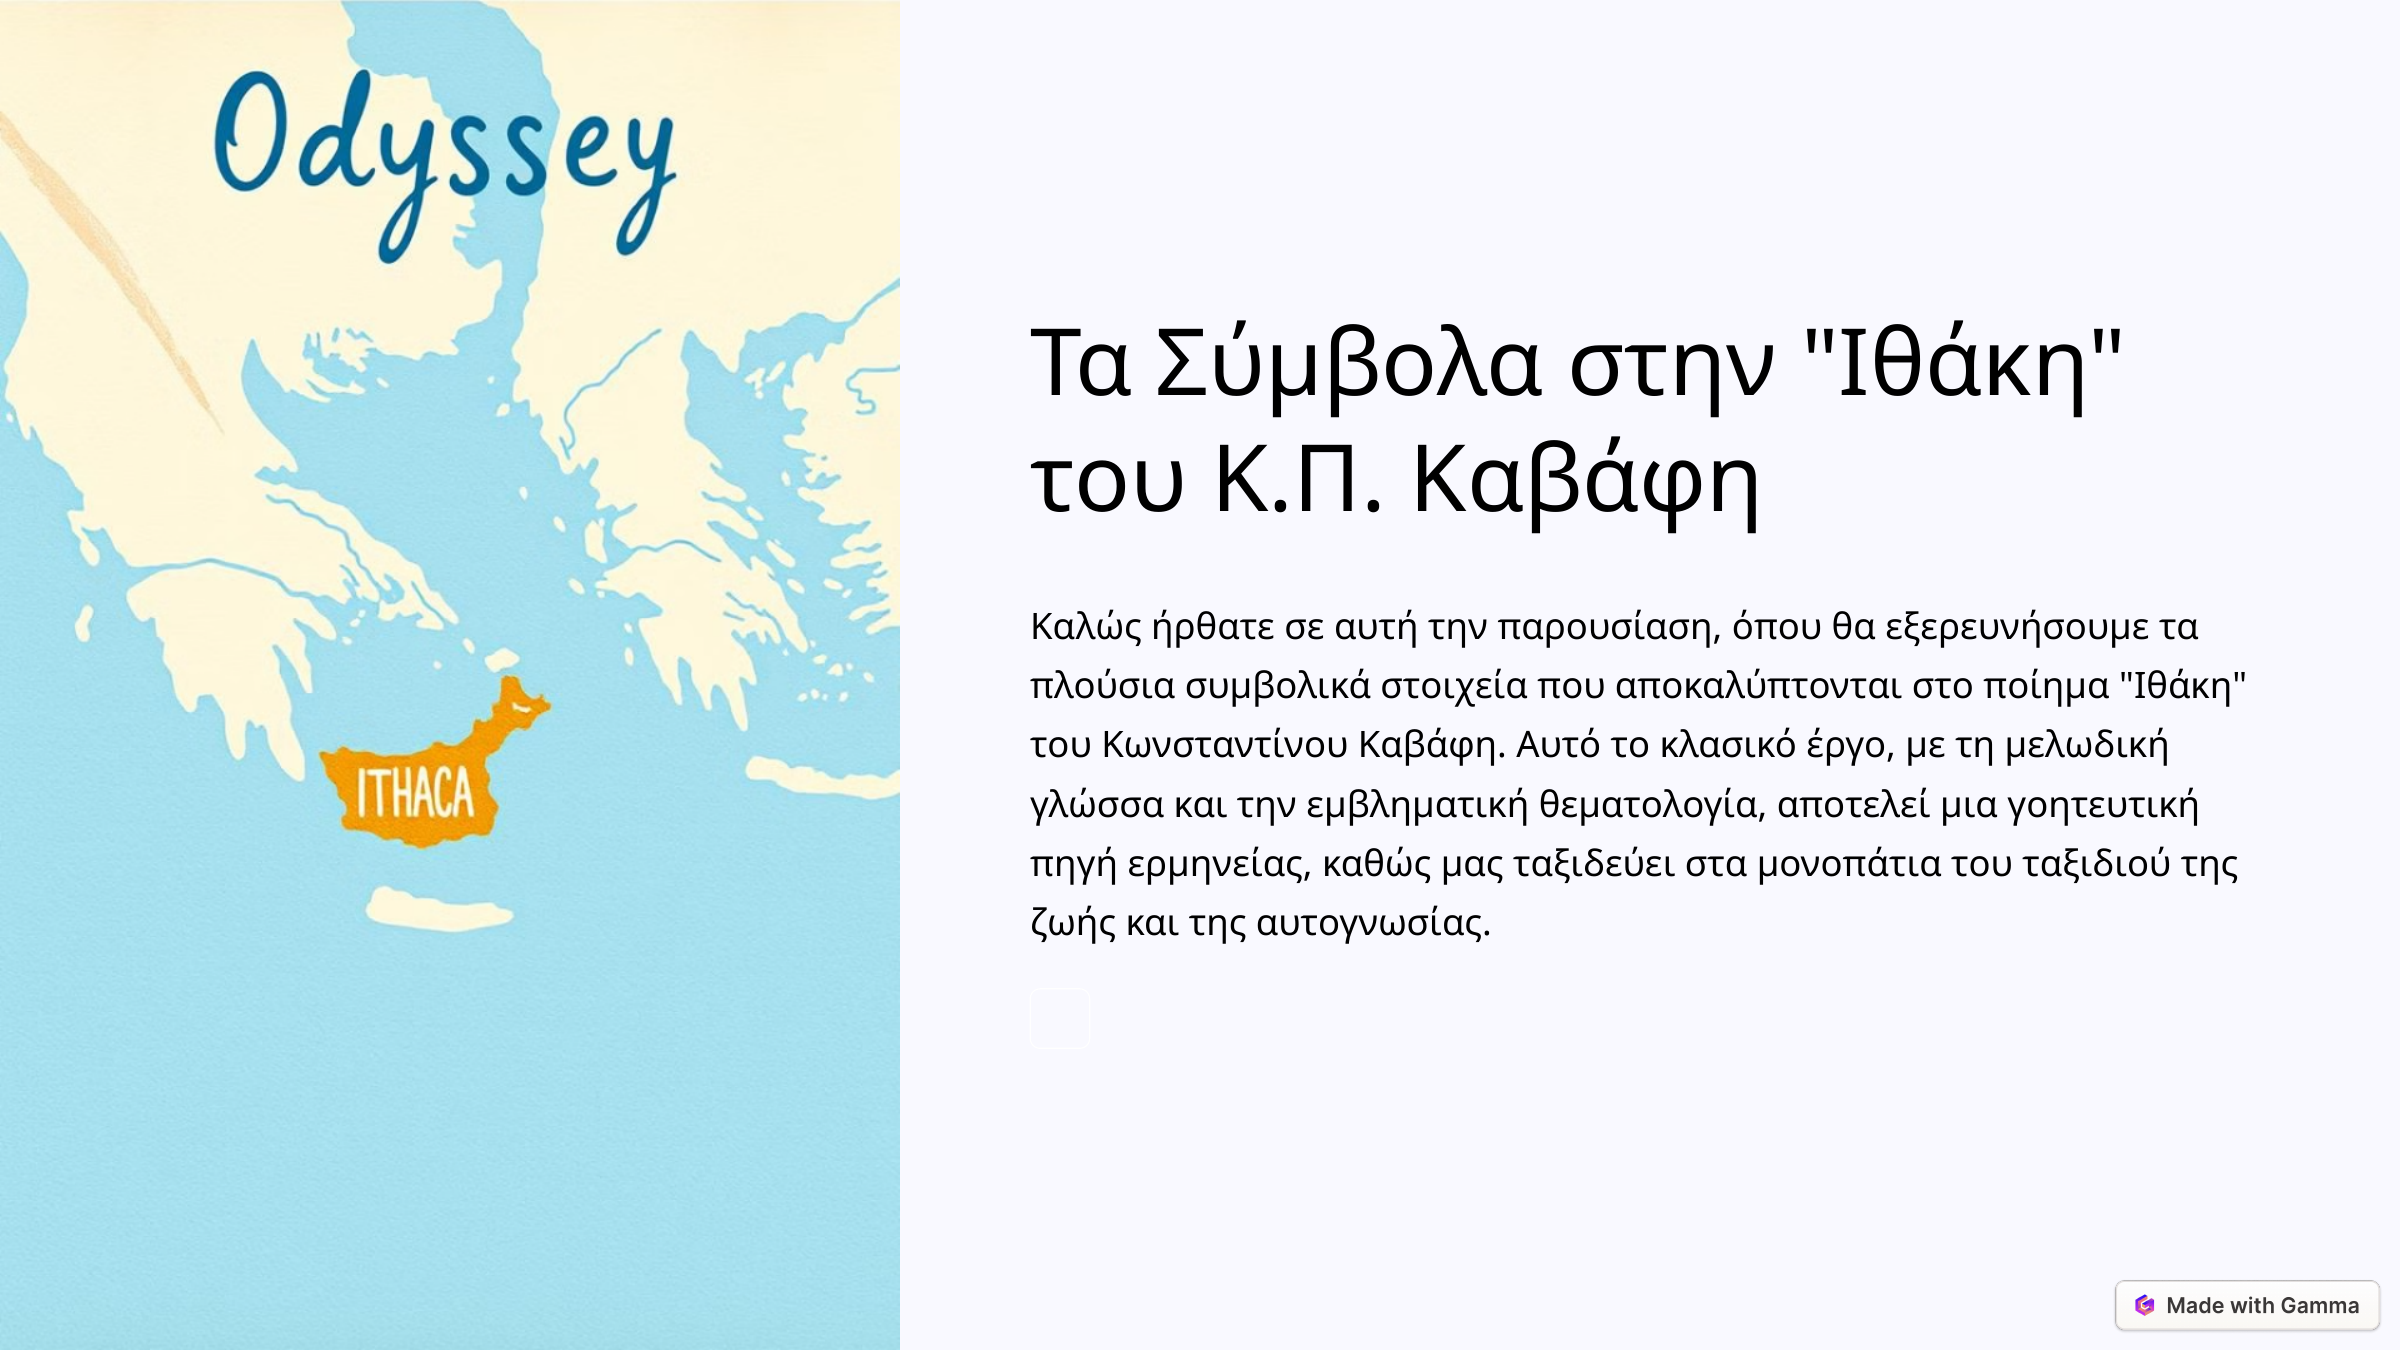

Τα Σύμβολα στην "Ιθάκη" του Κ.Π. Καβάφη
Καλώς ήρθατε σε αυτή την παρουσίαση, όπου θα εξερευνήσουμε τα πλούσια συμβολικά στοιχεία που αποκαλύπτονται στο ποίημα "Ιθάκη" του Κωνσταντίνου Καβάφη. Αυτό το κλασικό έργο, με τη μελωδική γλώσσα και την εμβληματική θεματολογία, αποτελεί μια γοητευτική πηγή ερμηνείας, καθώς μας ταξιδεύει στα μονοπάτια του ταξιδιού της ζωής και της αυτογνωσίας.